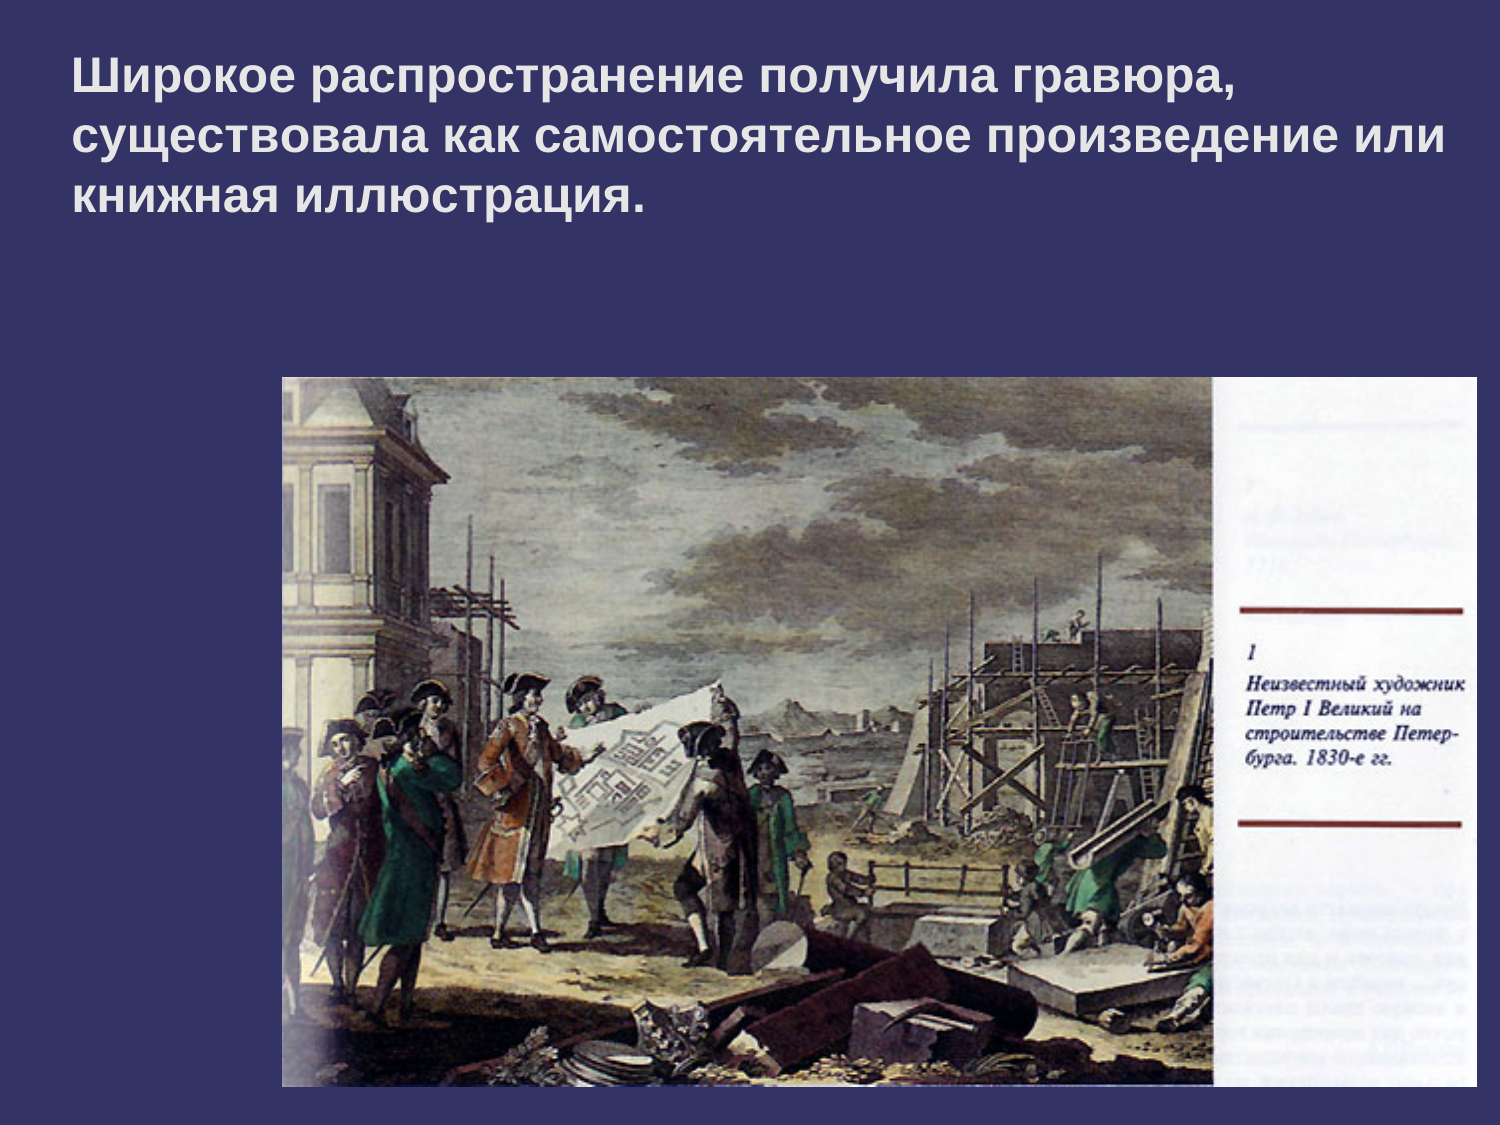

# Широкое распространение получила гравюра, существовала как самостоятельное произведение или книжная иллюстрация.